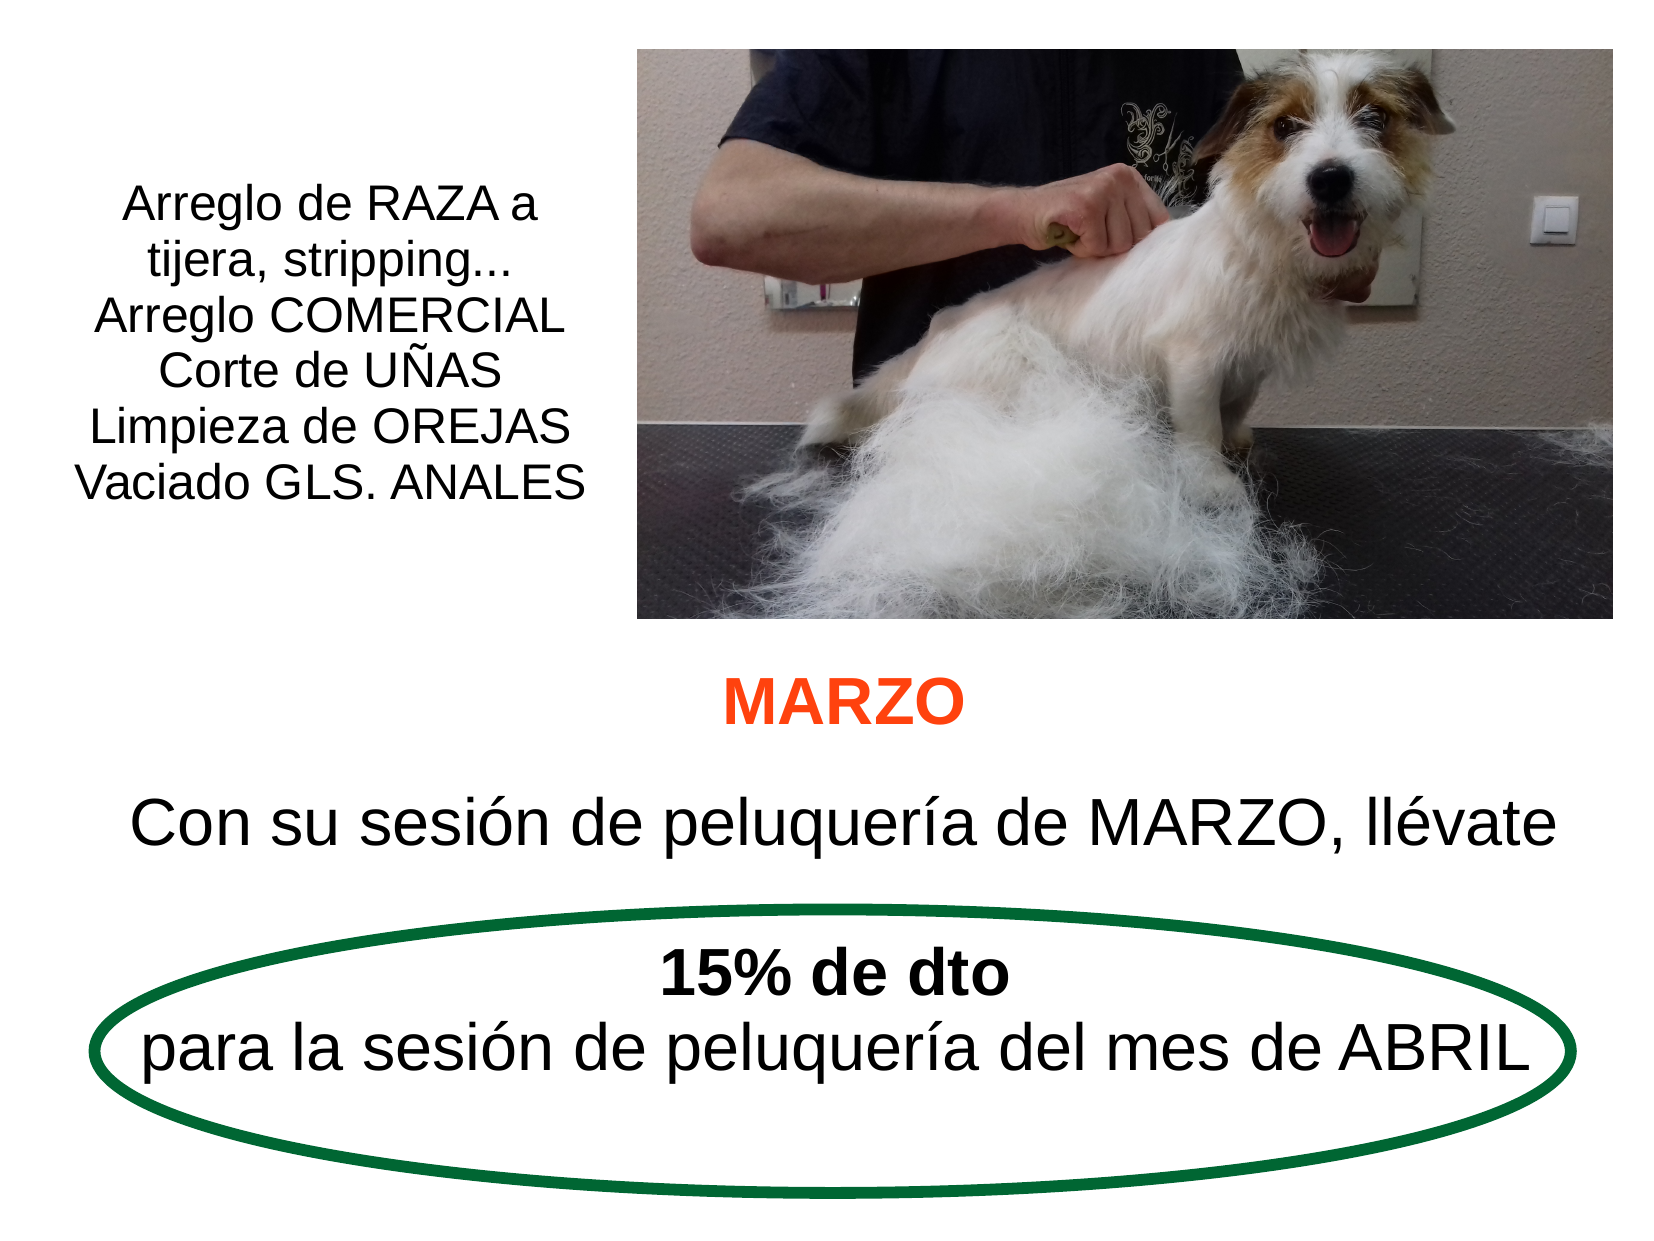

# Arreglo de RAZA a tijera, stripping... Arreglo COMERCIAL Corte de UÑAS Limpieza de OREJAS Vaciado GLS. ANALES
MARZO
Con su sesión de peluquería de MARZO, llévate
15% de dto
para la sesión de peluquería del mes de ABRIL